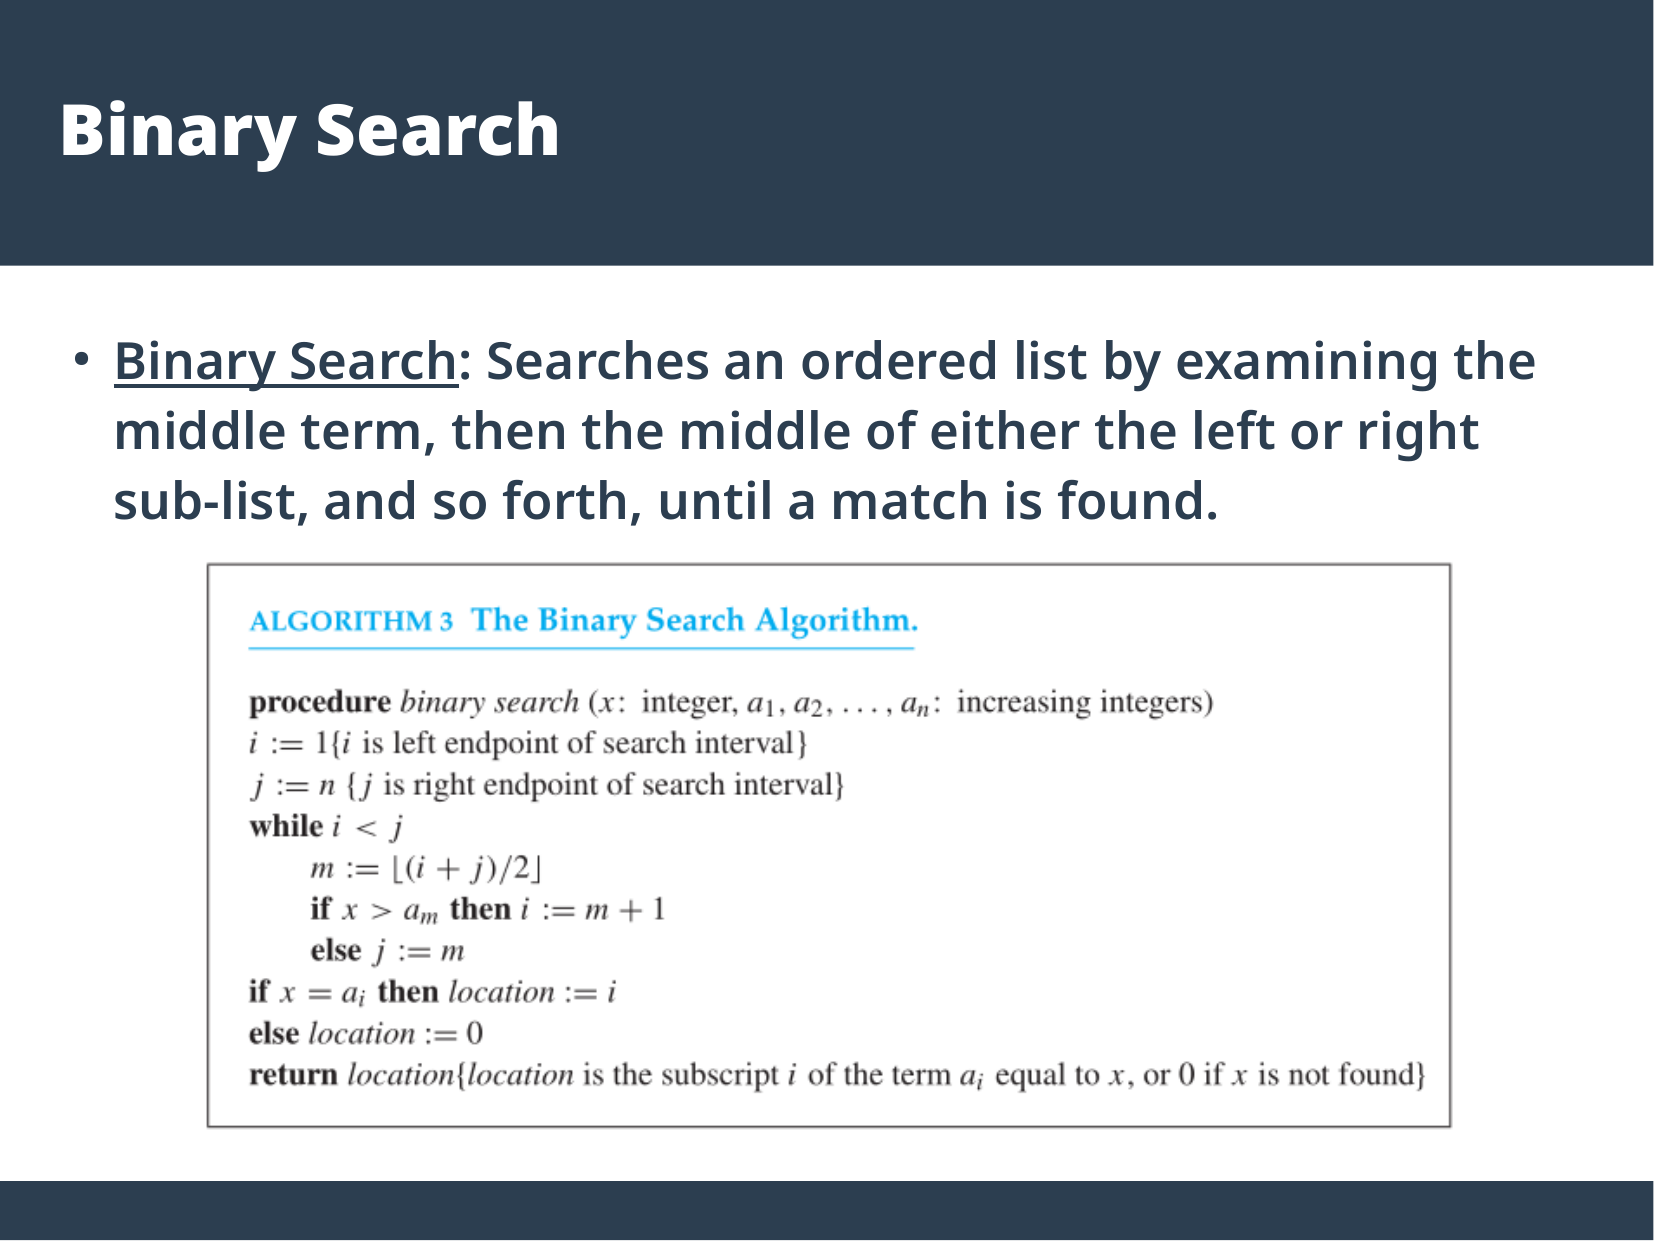

# Binary Search
Binary Search: Searches an ordered list by examining the middle term, then the middle of either the left or right sub-list, and so forth, until a match is found.